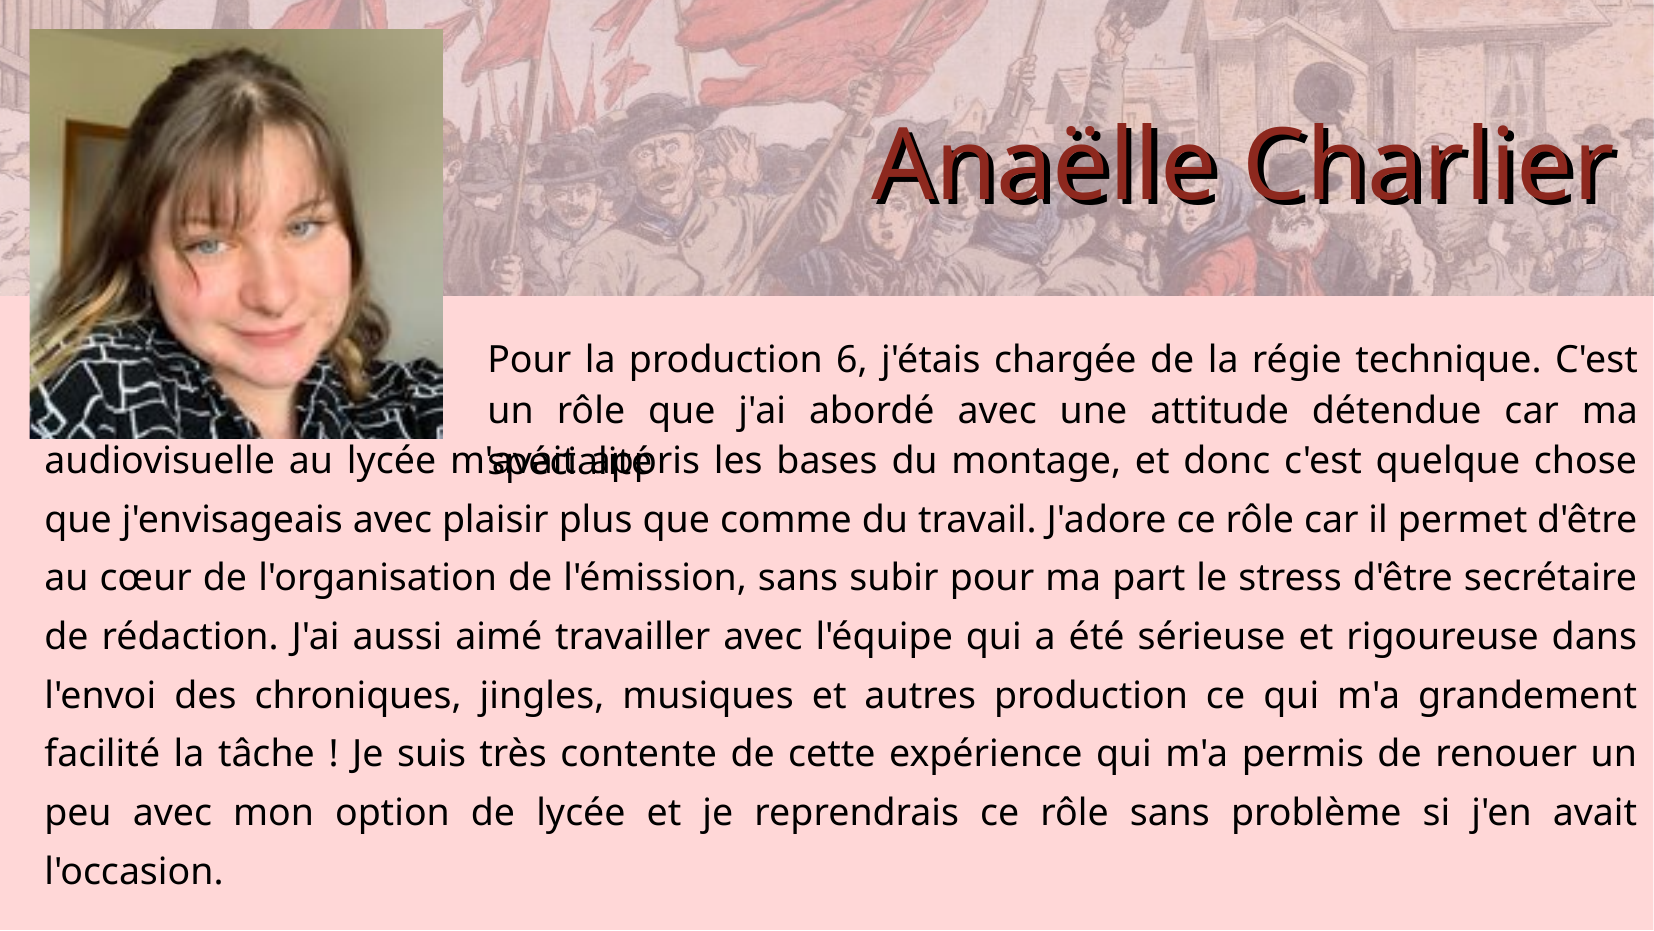

Anaëlle Charlier
Pour la production 6, j'étais chargée de la régie technique. C'est un rôle que j'ai abordé avec une attitude détendue car ma spécialité
audiovisuelle au lycée m'avait appris les bases du montage, et donc c'est quelque chose que j'envisageais avec plaisir plus que comme du travail. J'adore ce rôle car il permet d'être au cœur de l'organisation de l'émission, sans subir pour ma part le stress d'être secrétaire de rédaction. J'ai aussi aimé travailler avec l'équipe qui a été sérieuse et rigoureuse dans l'envoi des chroniques, jingles, musiques et autres production ce qui m'a grandement facilité la tâche ! Je suis très contente de cette expérience qui m'a permis de renouer un peu avec mon option de lycée et je reprendrais ce rôle sans problème si j'en avait l'occasion.